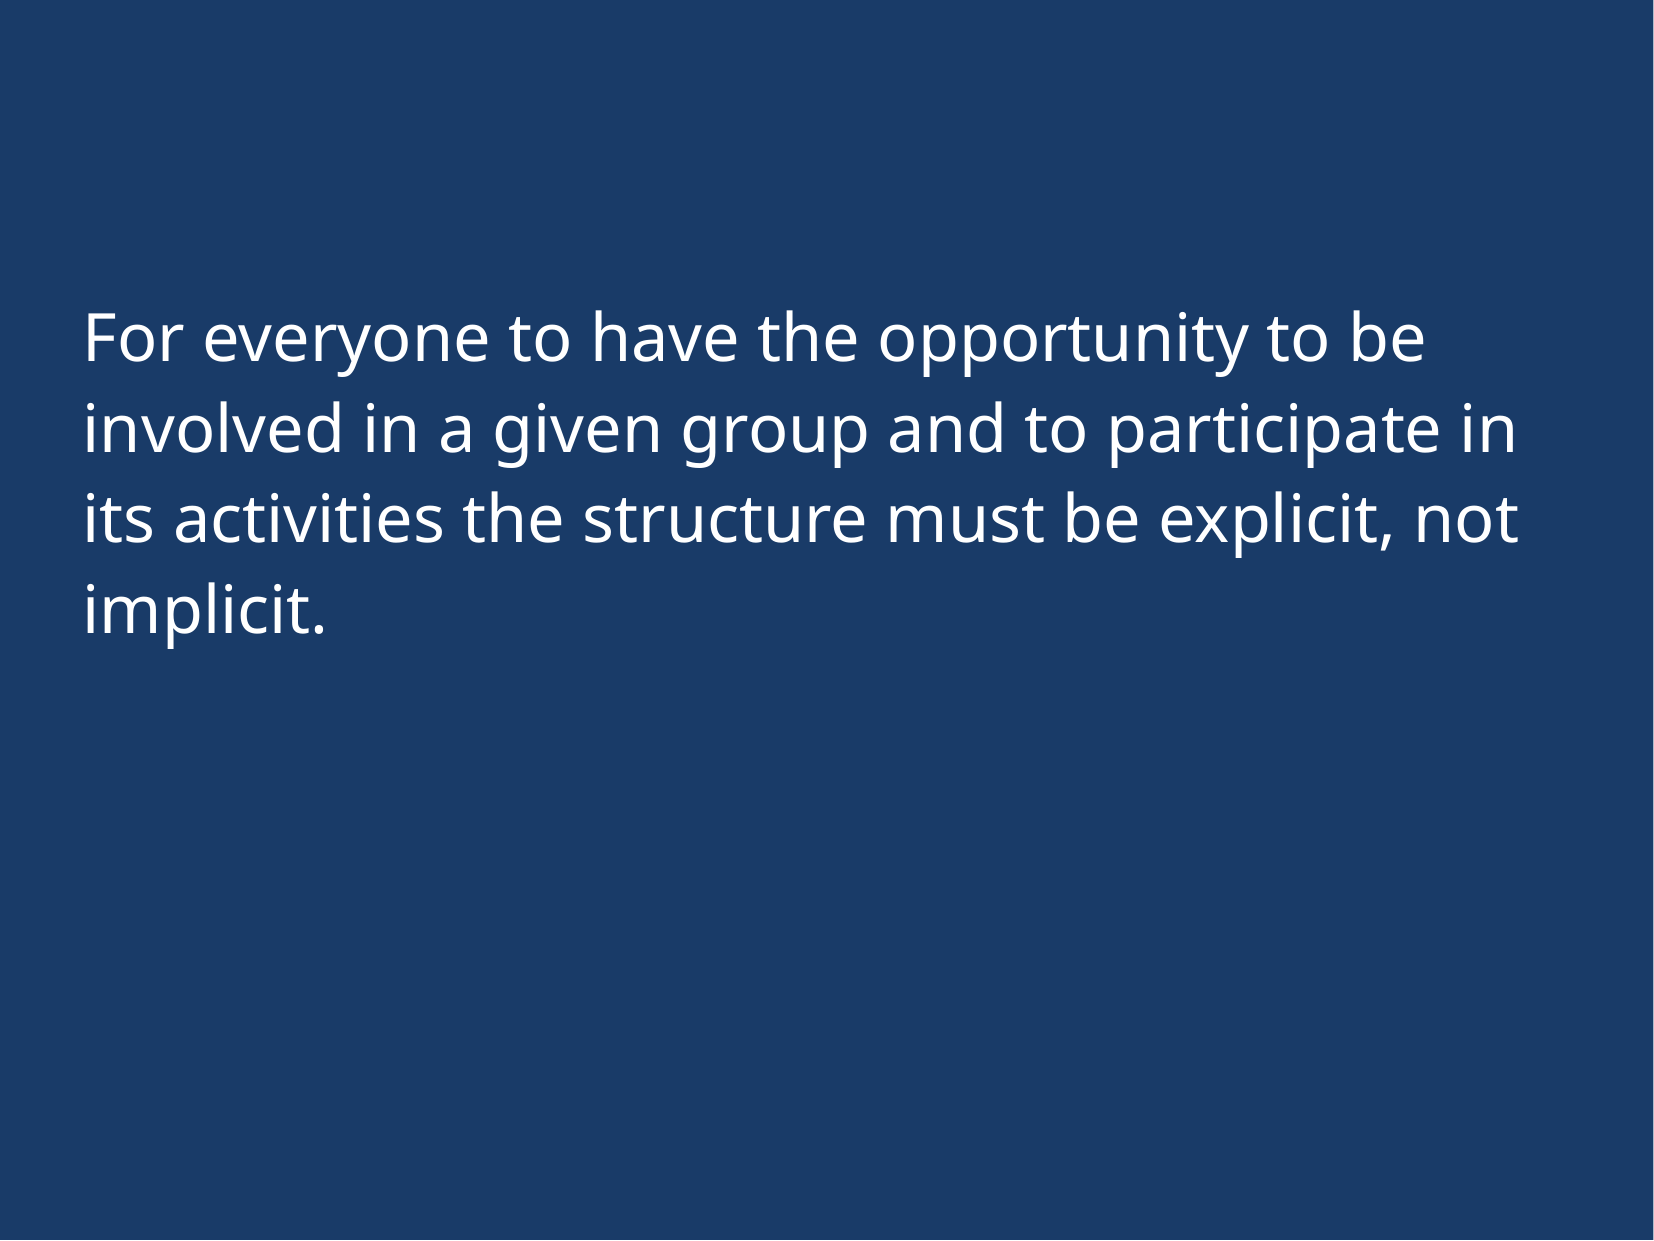

# For everyone to have the opportunity to be involved in a given group and to participate in its activities the structure must be explicit, not implicit.